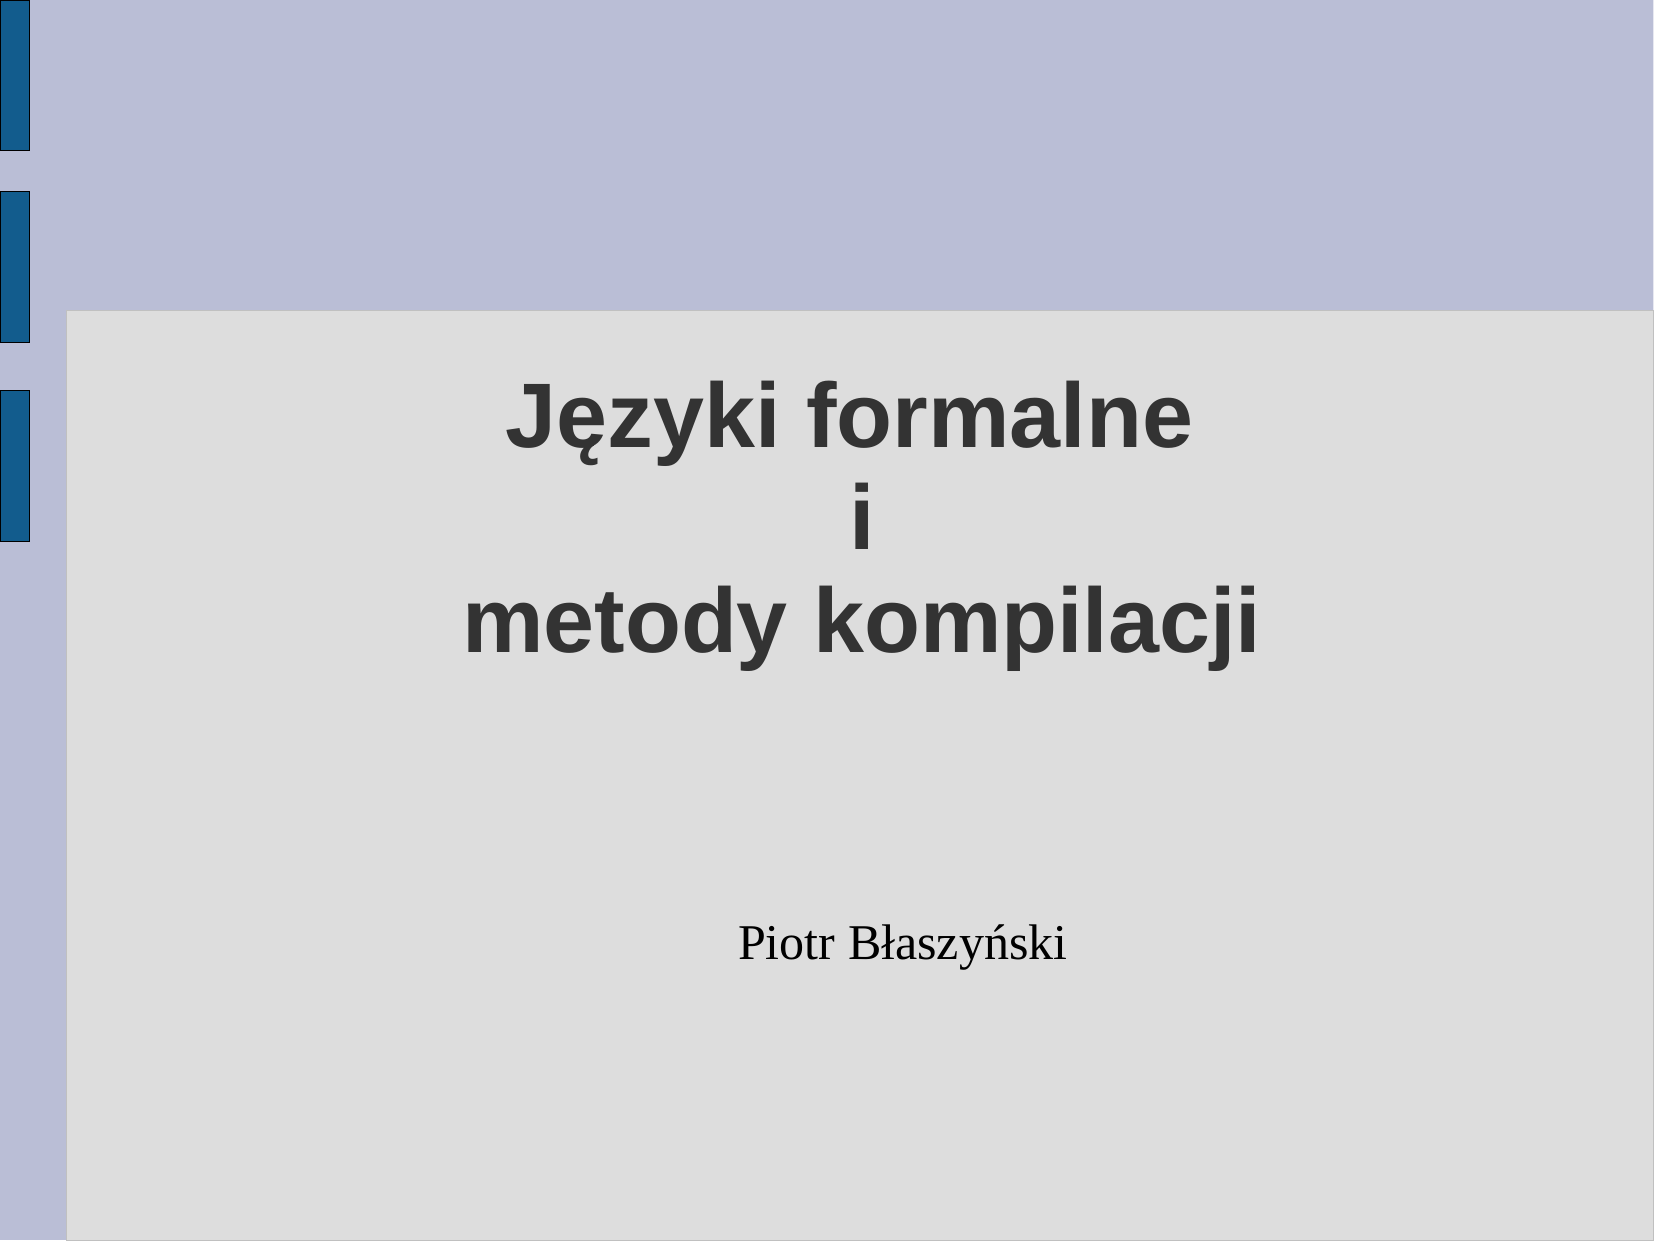

# Języki formalne i metody kompilacji
Piotr Błaszyński